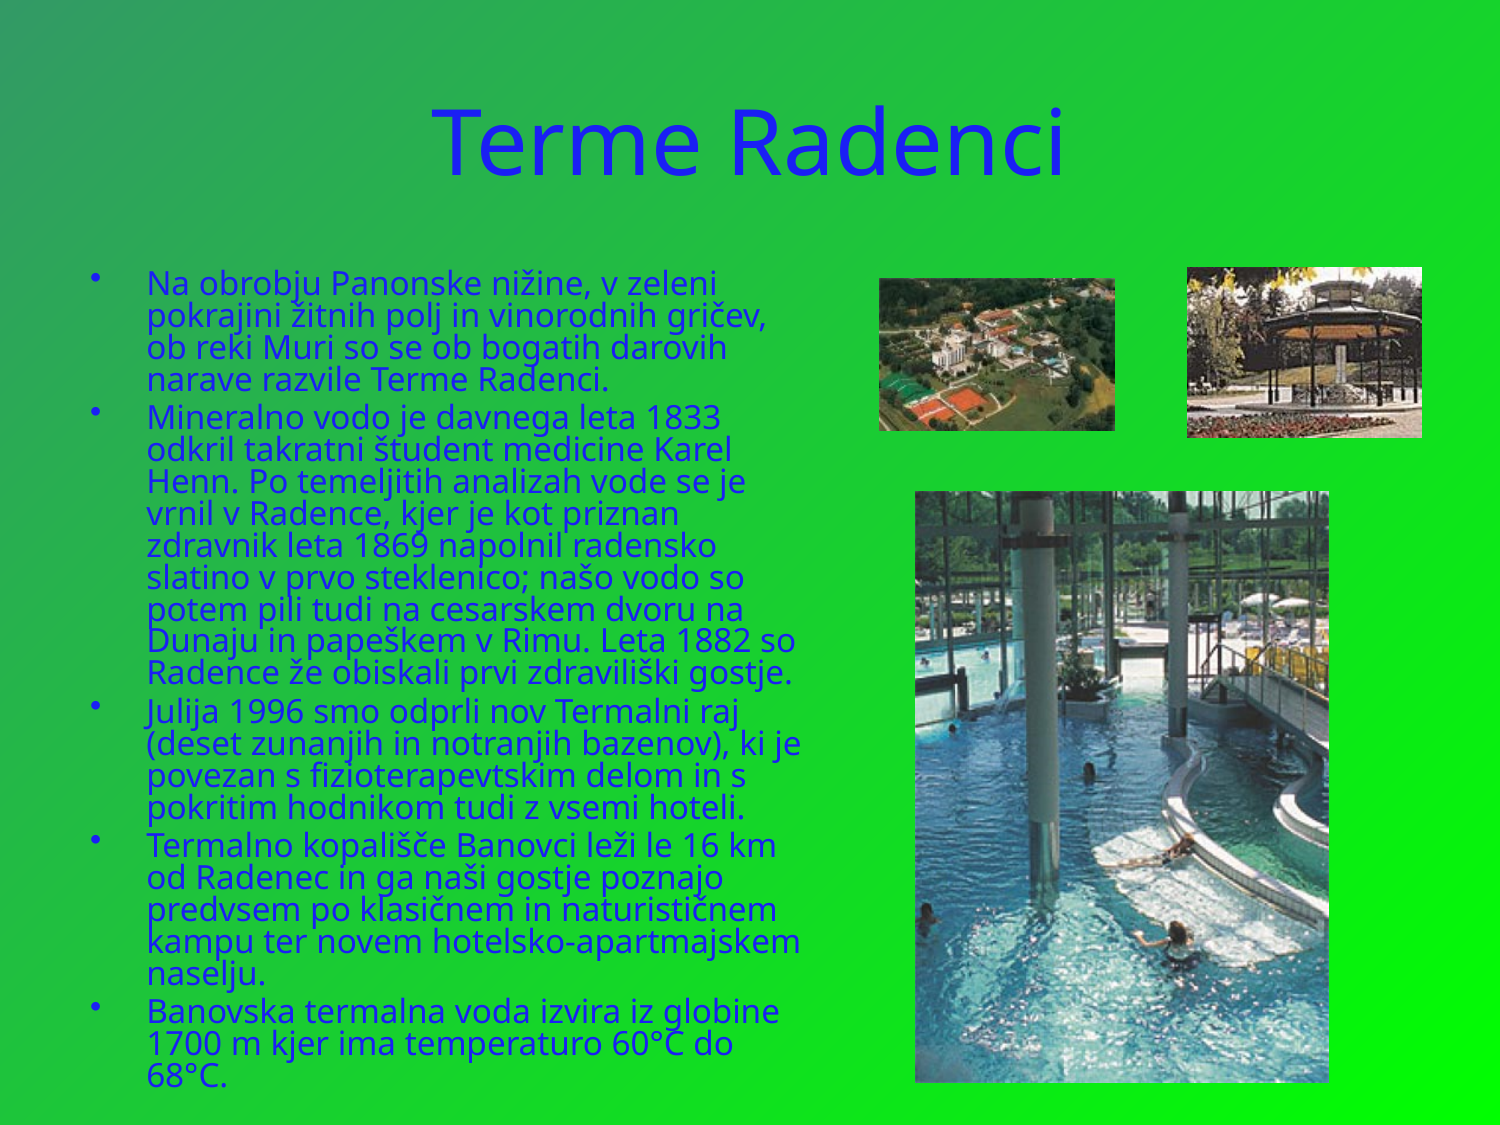

# Terme Radenci
Na obrobju Panonske nižine, v zeleni pokrajini žitnih polj in vinorodnih gričev, ob reki Muri so se ob bogatih darovih narave razvile Terme Radenci.
Mineralno vodo je davnega leta 1833 odkril takratni študent medicine Karel Henn. Po temeljitih analizah vode se je vrnil v Radence, kjer je kot priznan zdravnik leta 1869 napolnil radensko slatino v prvo steklenico; našo vodo so potem pili tudi na cesarskem dvoru na Dunaju in papeškem v Rimu. Leta 1882 so Radence že obiskali prvi zdraviliški gostje.
Julija 1996 smo odprli nov Termalni raj (deset zunanjih in notranjih bazenov), ki je povezan s fizioterapevtskim delom in s pokritim hodnikom tudi z vsemi hoteli.
Termalno kopališče Banovci leži le 16 km od Radenec in ga naši gostje poznajo predvsem po klasičnem in naturističnem kampu ter novem hotelsko-apartmajskem naselju.
Banovska termalna voda izvira iz globine 1700 m kjer ima temperaturo 60°C do 68°C.